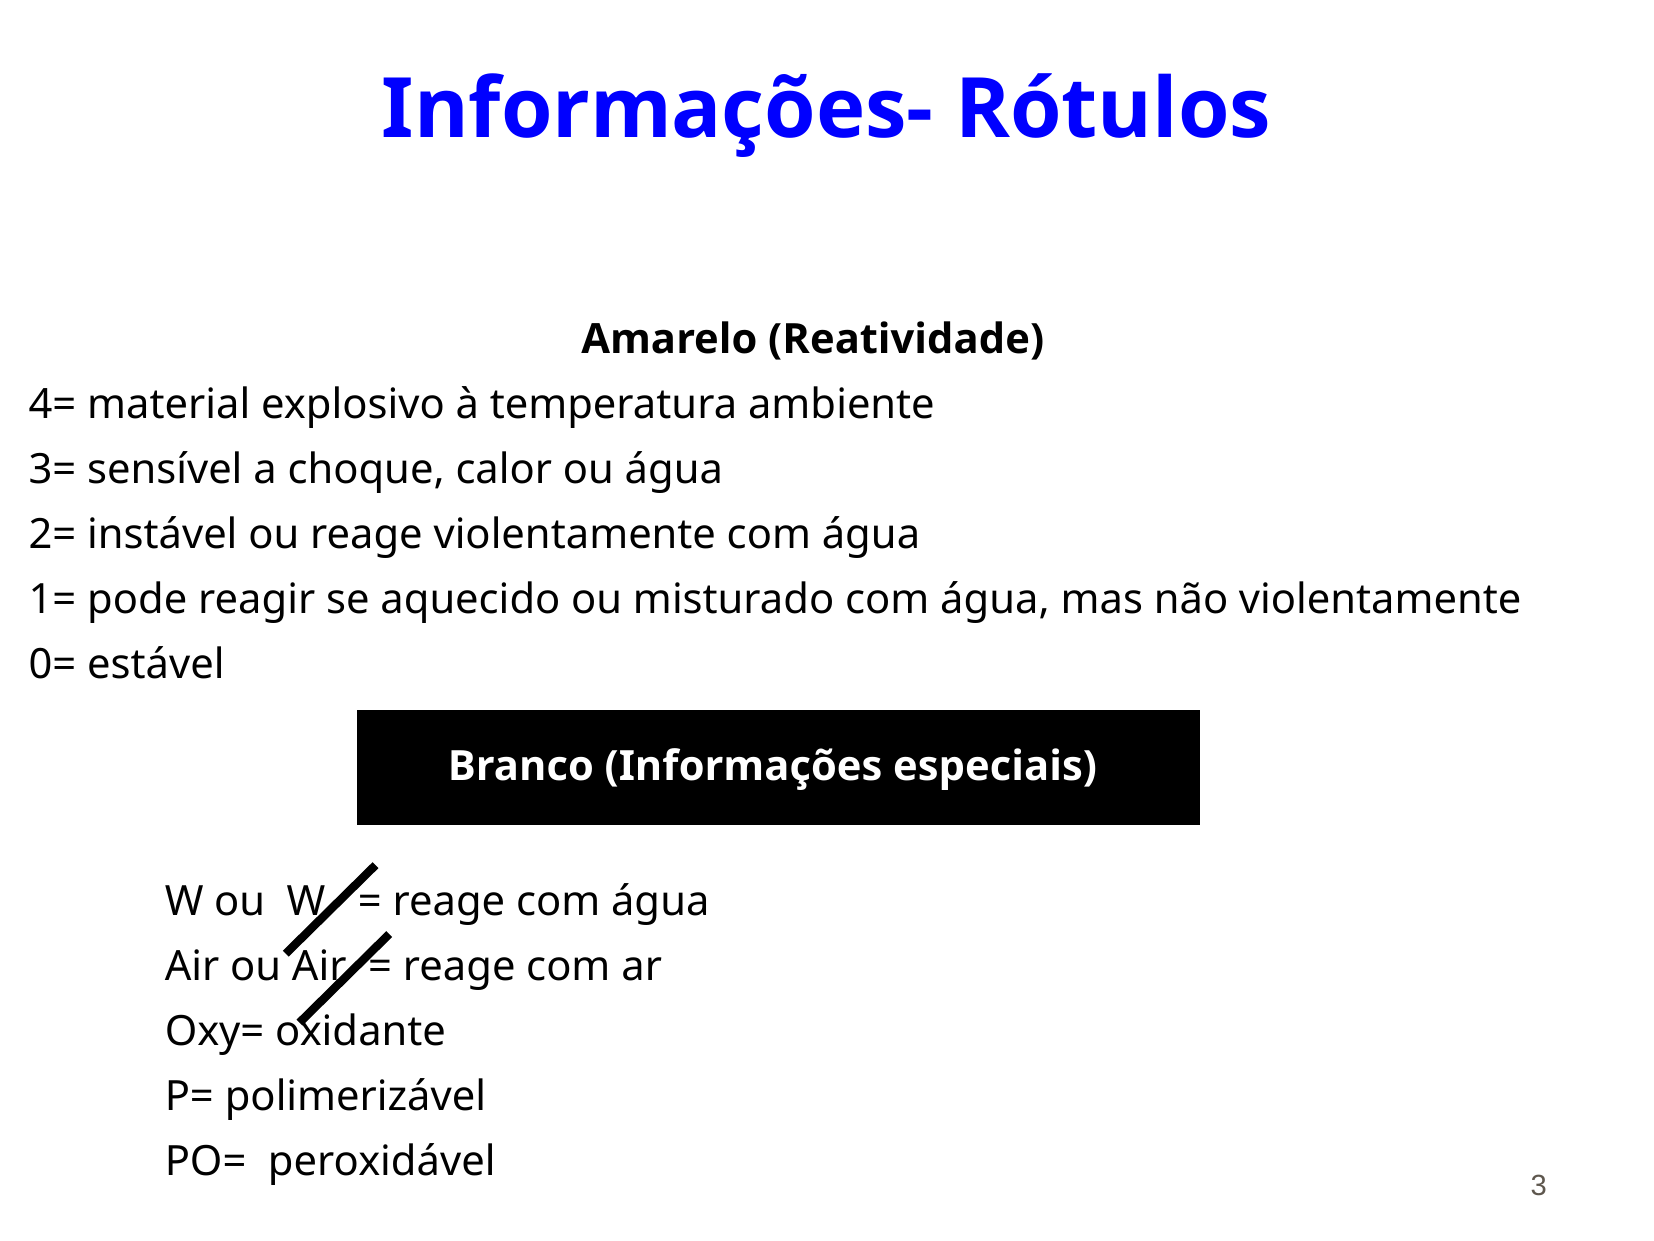

Informações- Rótulos
Amarelo (Reatividade)
4= material explosivo à temperatura ambiente
3= sensível a choque, calor ou água
2= instável ou reage violentamente com água
1= pode reagir se aquecido ou misturado com água, mas não violentamente
0= estável
Branco (Informações especiais)
W ou W = reage com água
Air ou Air = reage com ar
Oxy= oxidante
P= polimerizável
PO= peroxidável